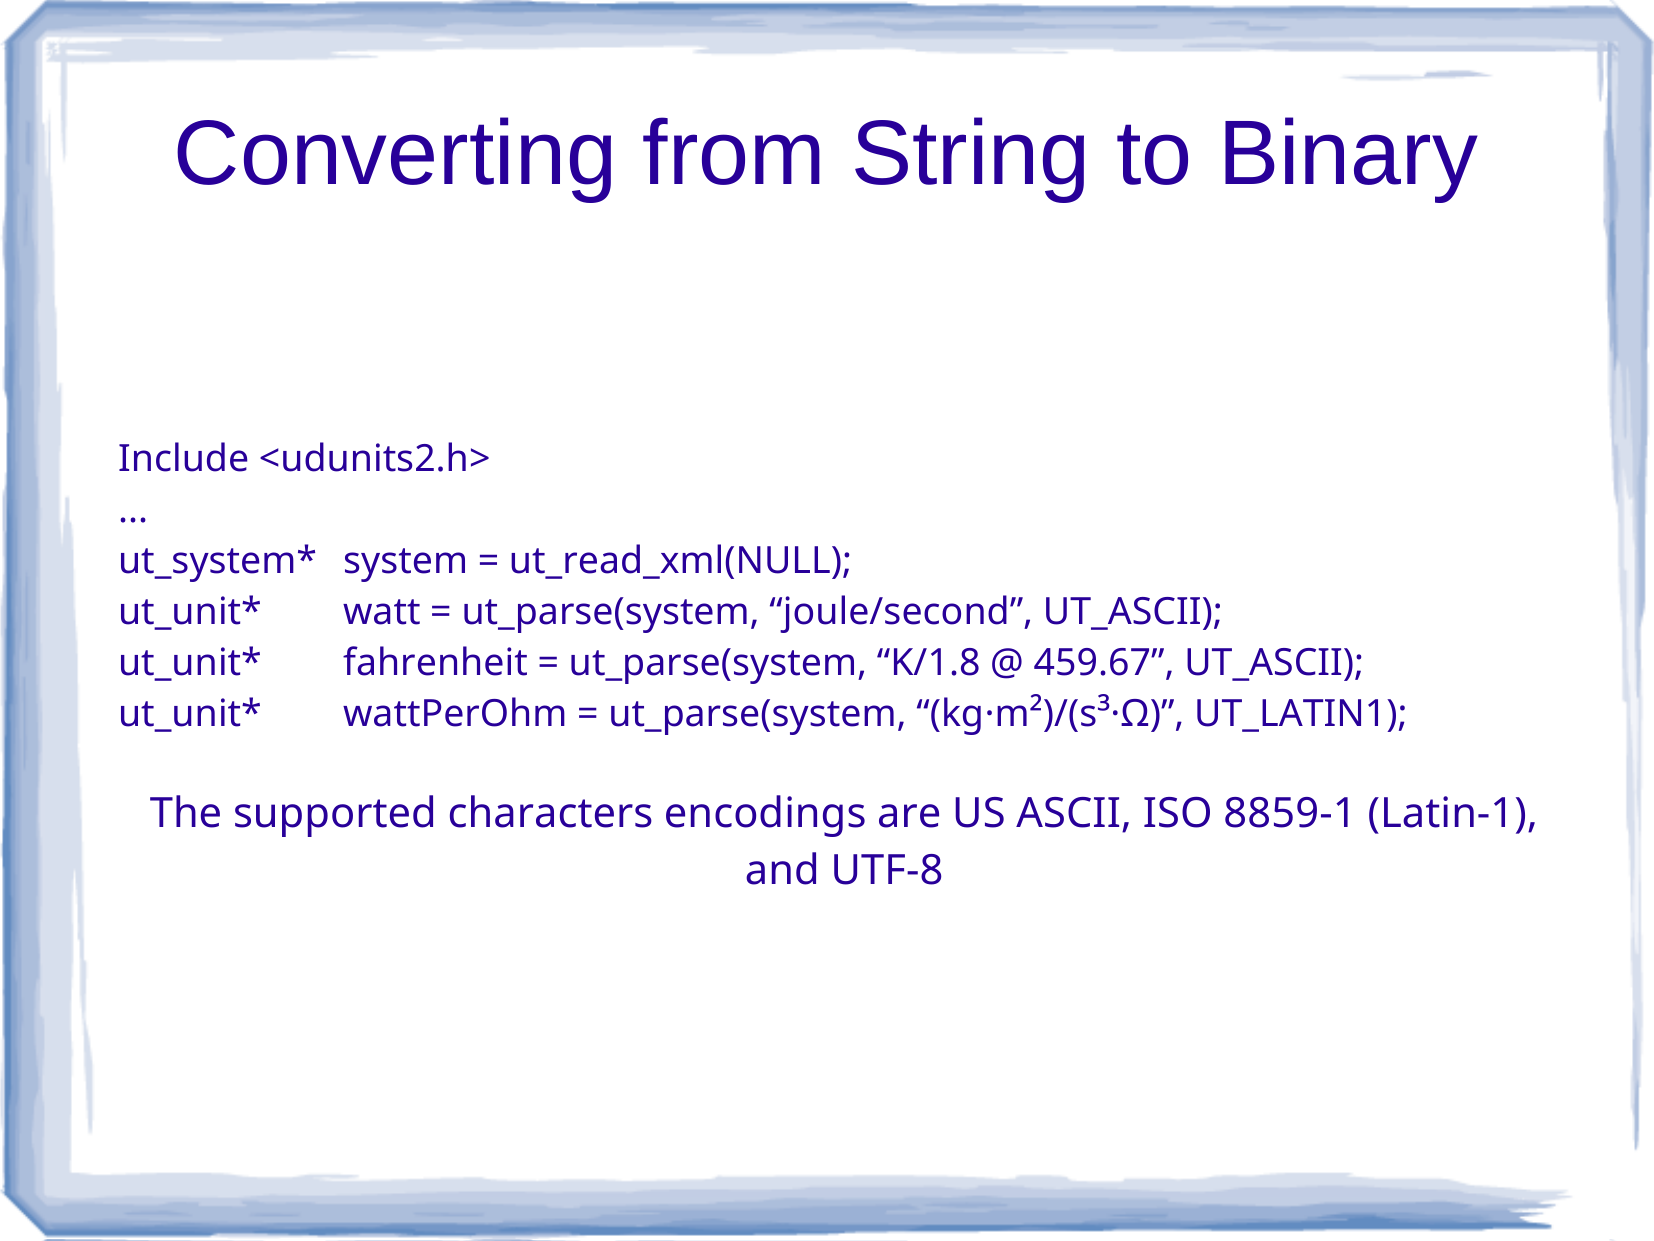

# Converting from String to Binary
Include <udunits2.h>
...
ut_system*	system = ut_read_xml(NULL);
ut_unit*		watt = ut_parse(system, “joule/second”, UT_ASCII);
ut_unit*		fahrenheit = ut_parse(system, “K/1.8 @ 459.67”, UT_ASCII);
ut_unit*		wattPerOhm = ut_parse(system, “(kg·m²)/(s³·Ω)”, UT_LATIN1);
The supported characters encodings are US ASCII, ISO 8859-1 (Latin-1), and UTF-8